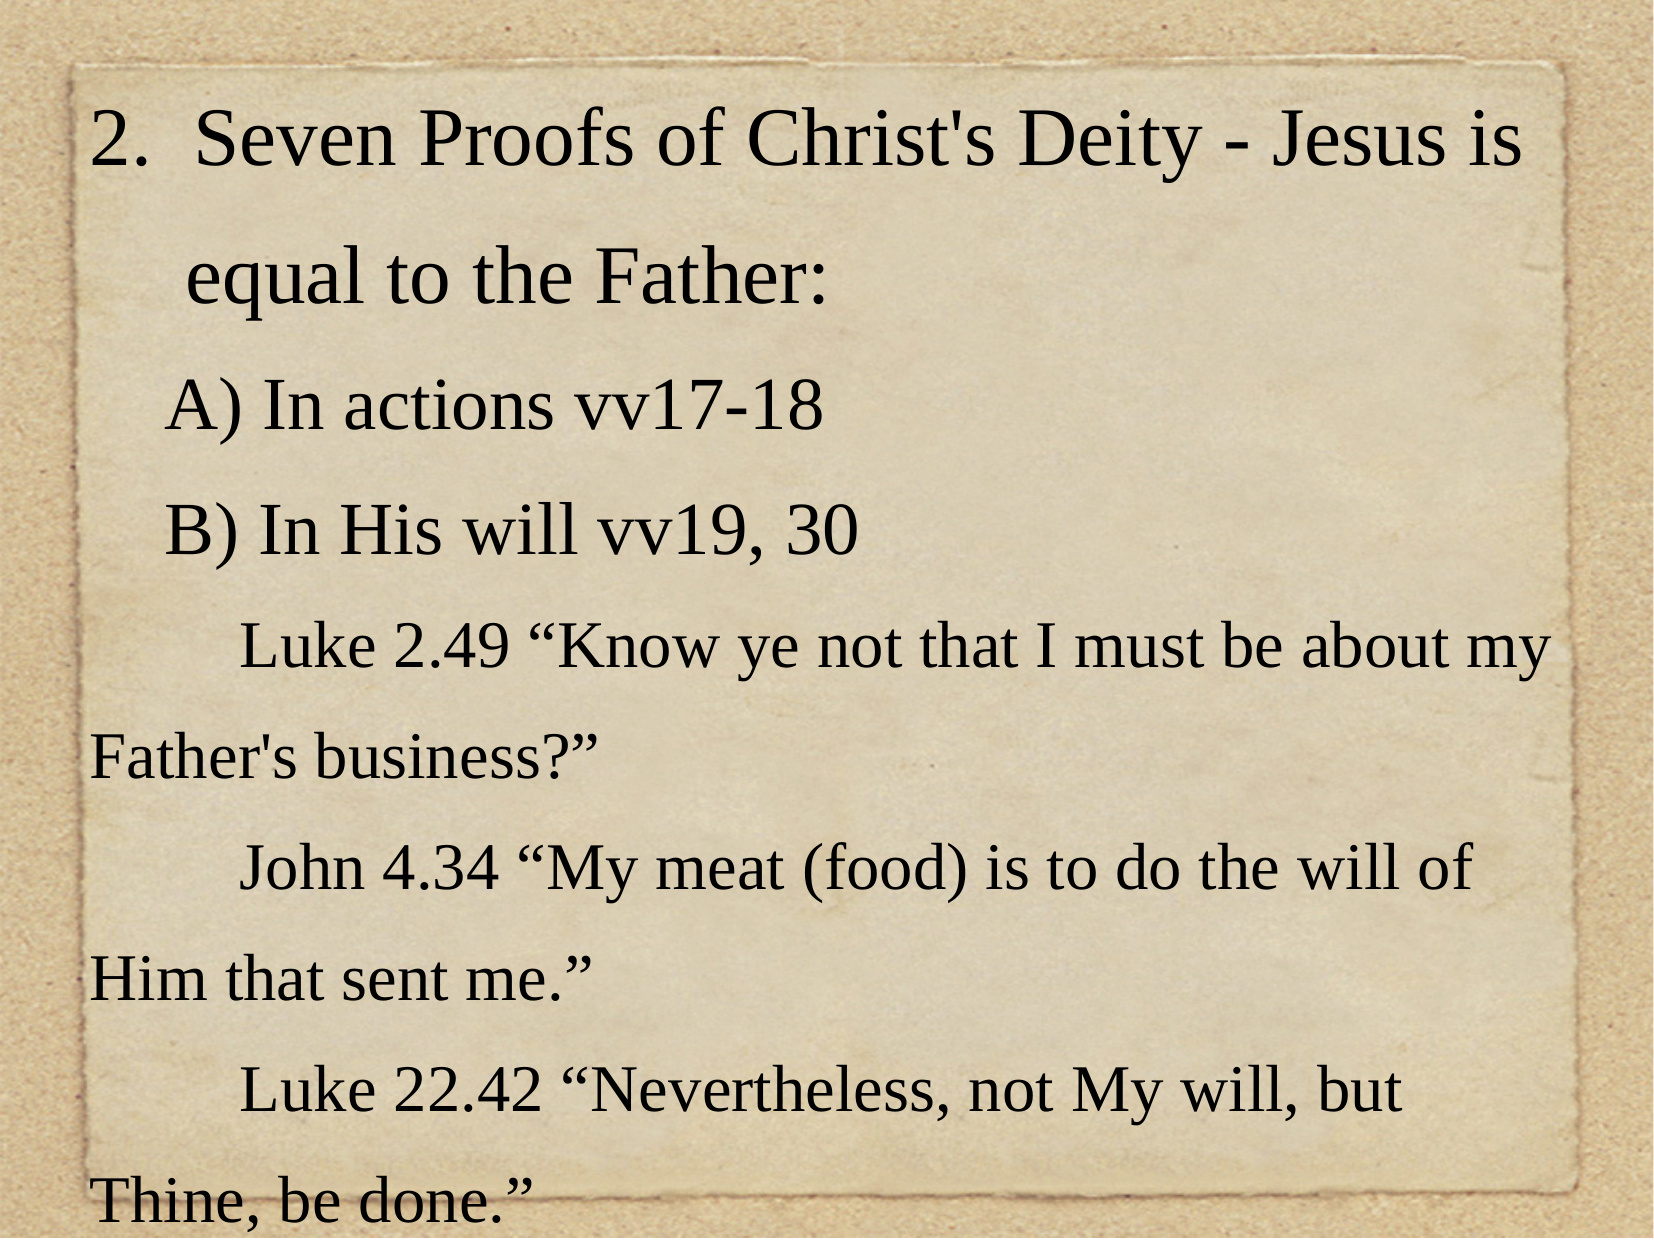

2. Seven Proofs of Christ's Deity - Jesus is 	 equal to the Father:
	A) In actions vv17-18
	B) In His will vv19, 30
		Luke 2.49 “Know ye not that I must be about my Father's business?”
		John 4.34 “My meat (food) is to do the will of Him that sent me.”
		Luke 22.42 “Nevertheless, not My will, but Thine, be done.”